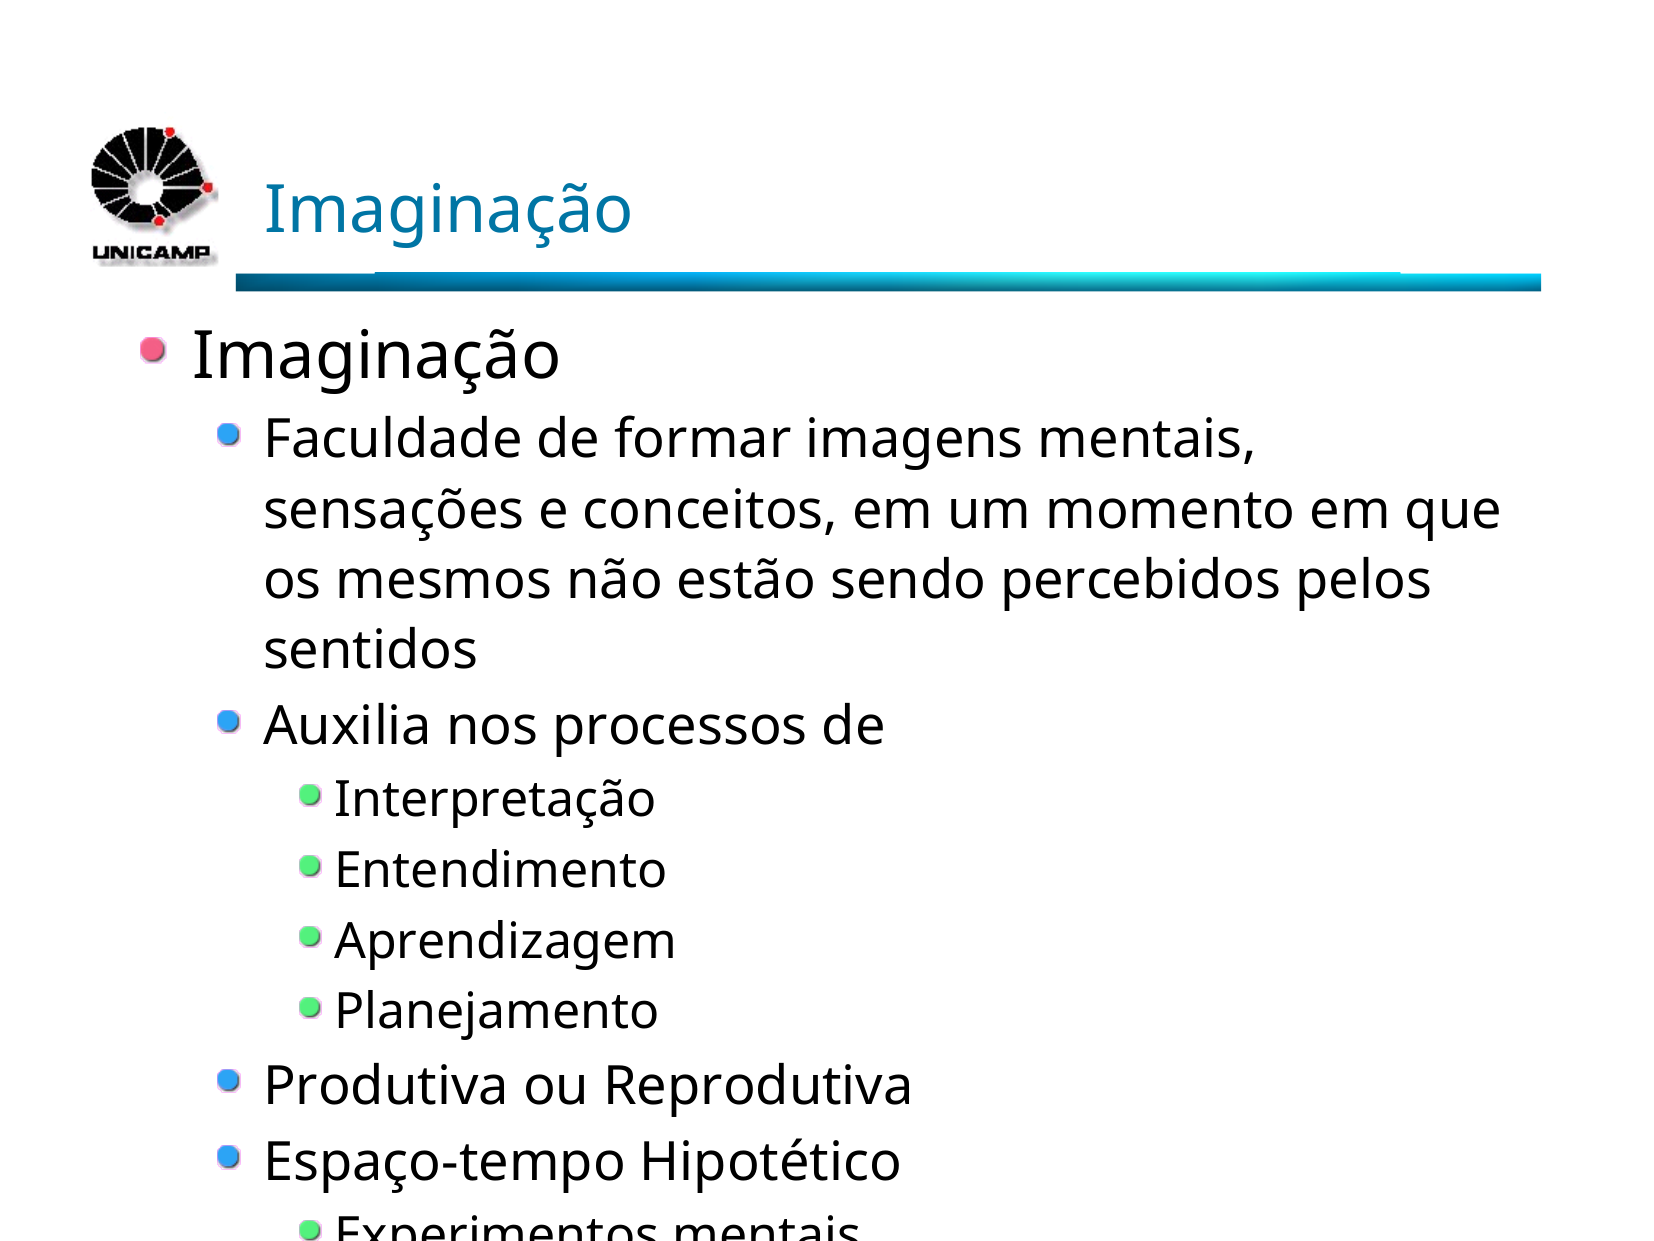

# Imaginação
Imaginação
Faculdade de formar imagens mentais, sensações e conceitos, em um momento em que os mesmos não estão sendo percebidos pelos sentidos
Auxilia nos processos de
Interpretação
Entendimento
Aprendizagem
Planejamento
Produtiva ou Reprodutiva
Espaço-tempo Hipotético
Experimentos mentais